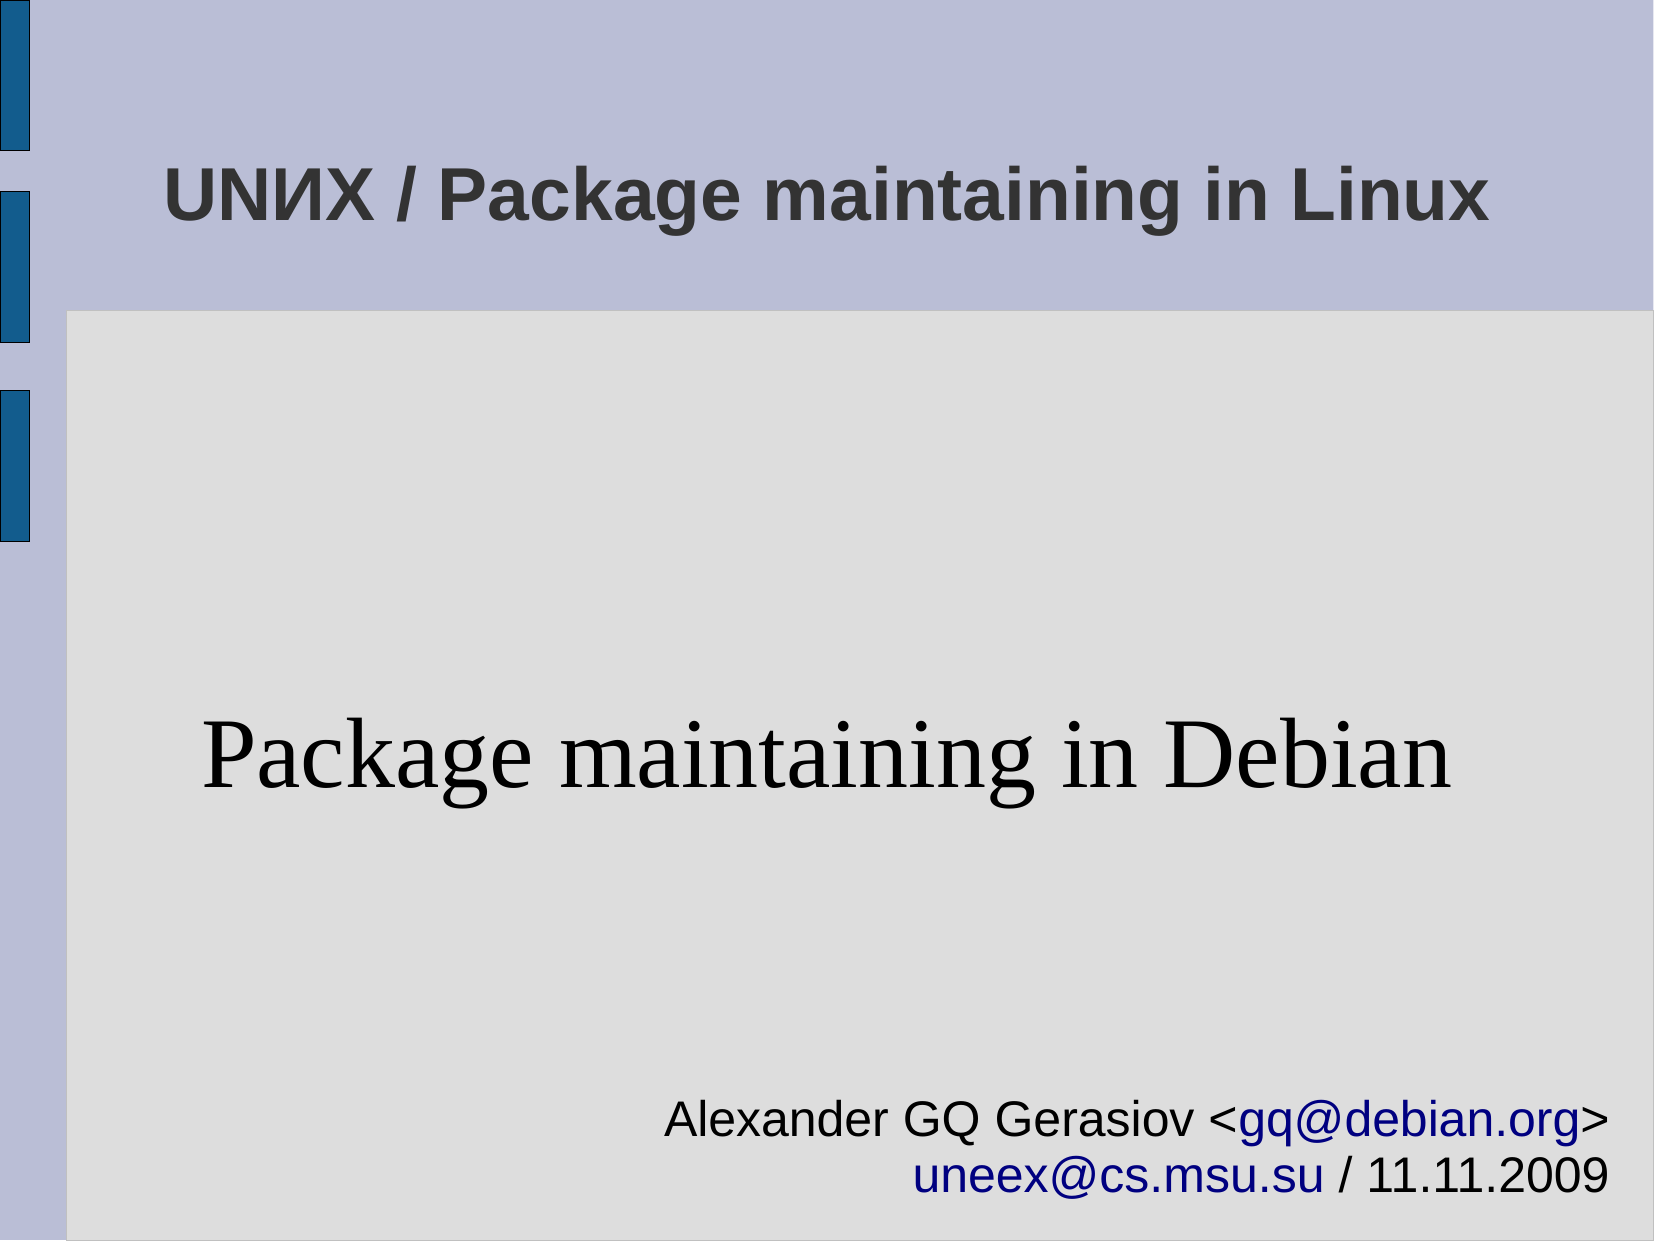

# UNИX / Package maintaining in Linux
Package maintaining in Debian
Alexander GQ Gerasiov <gq@debian.org>
uneex@cs.msu.su / 11.11.2009